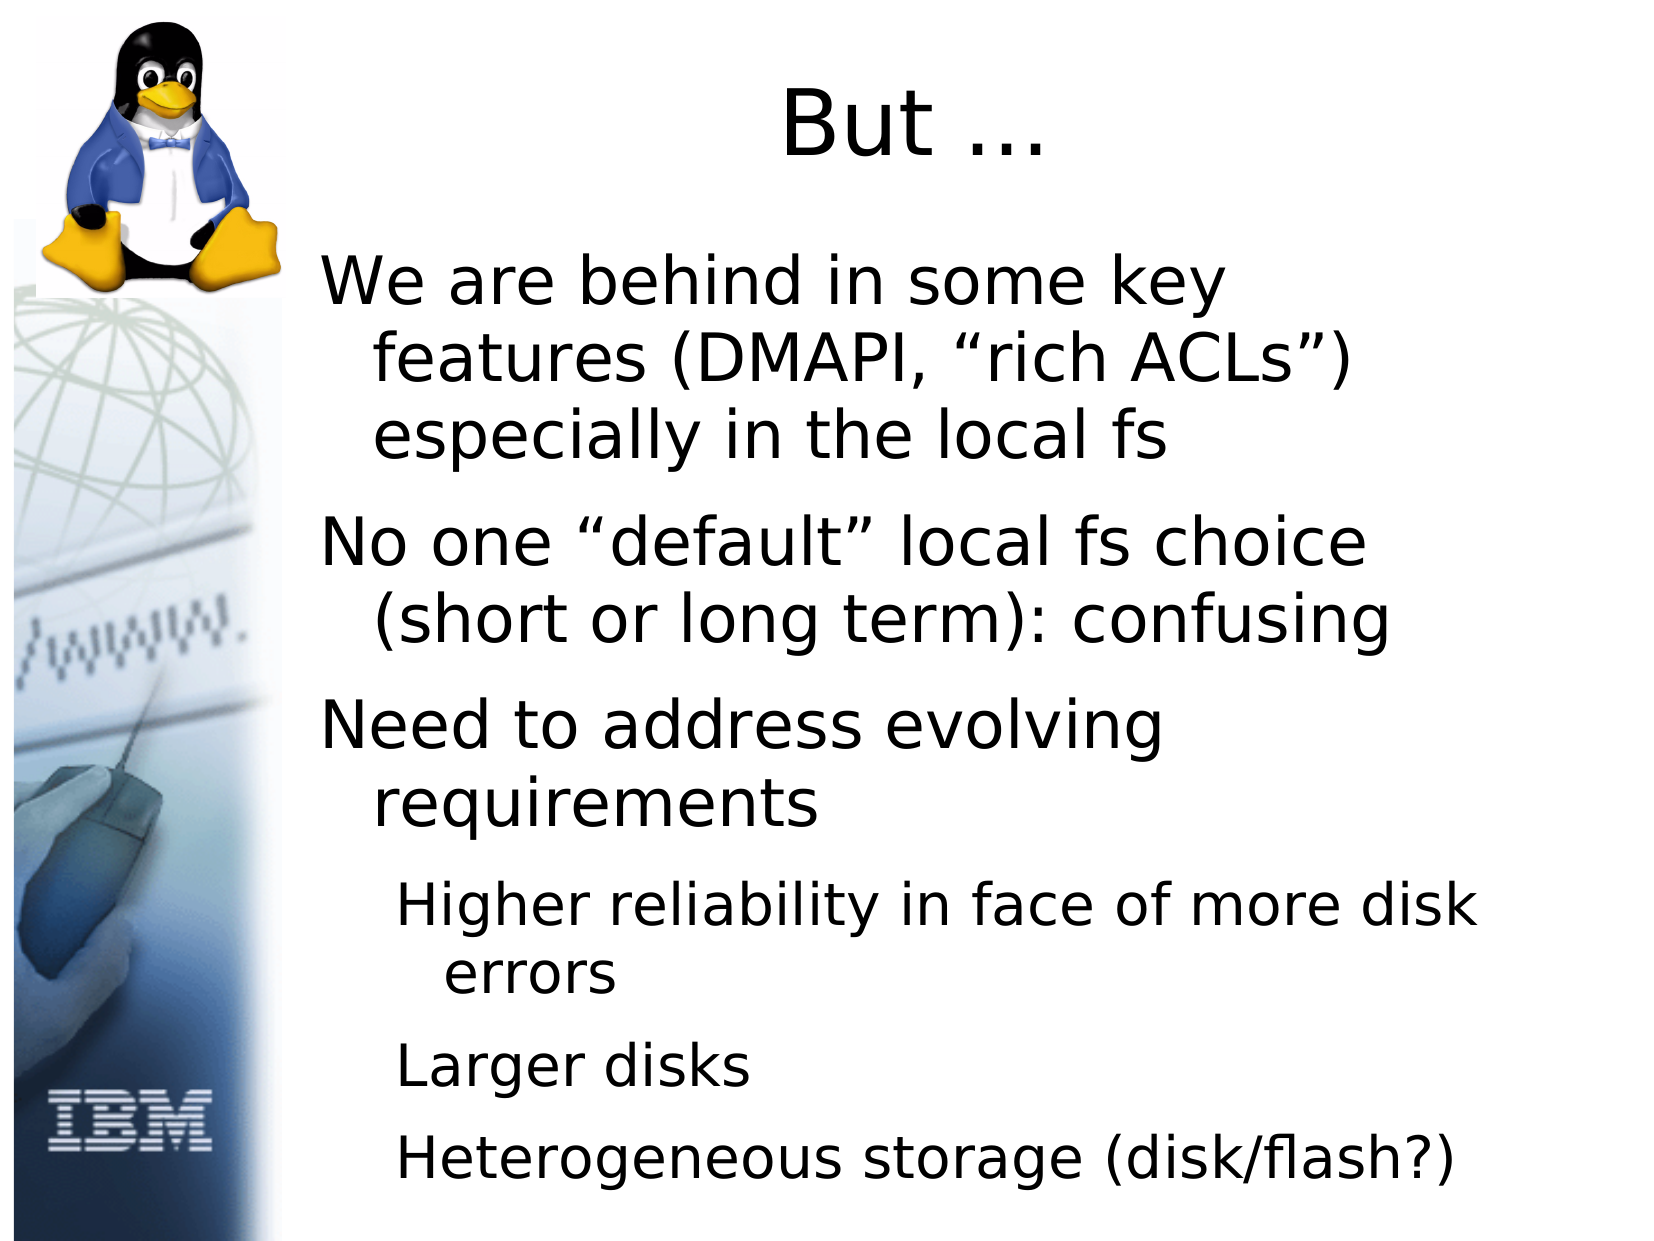

# But ...
We are behind in some key features (DMAPI, “rich ACLs”) especially in the local fs
No one “default” local fs choice (short or long term): confusing
Need to address evolving requirements
Higher reliability in face of more disk errors
Larger disks
Heterogeneous storage (disk/flash?)